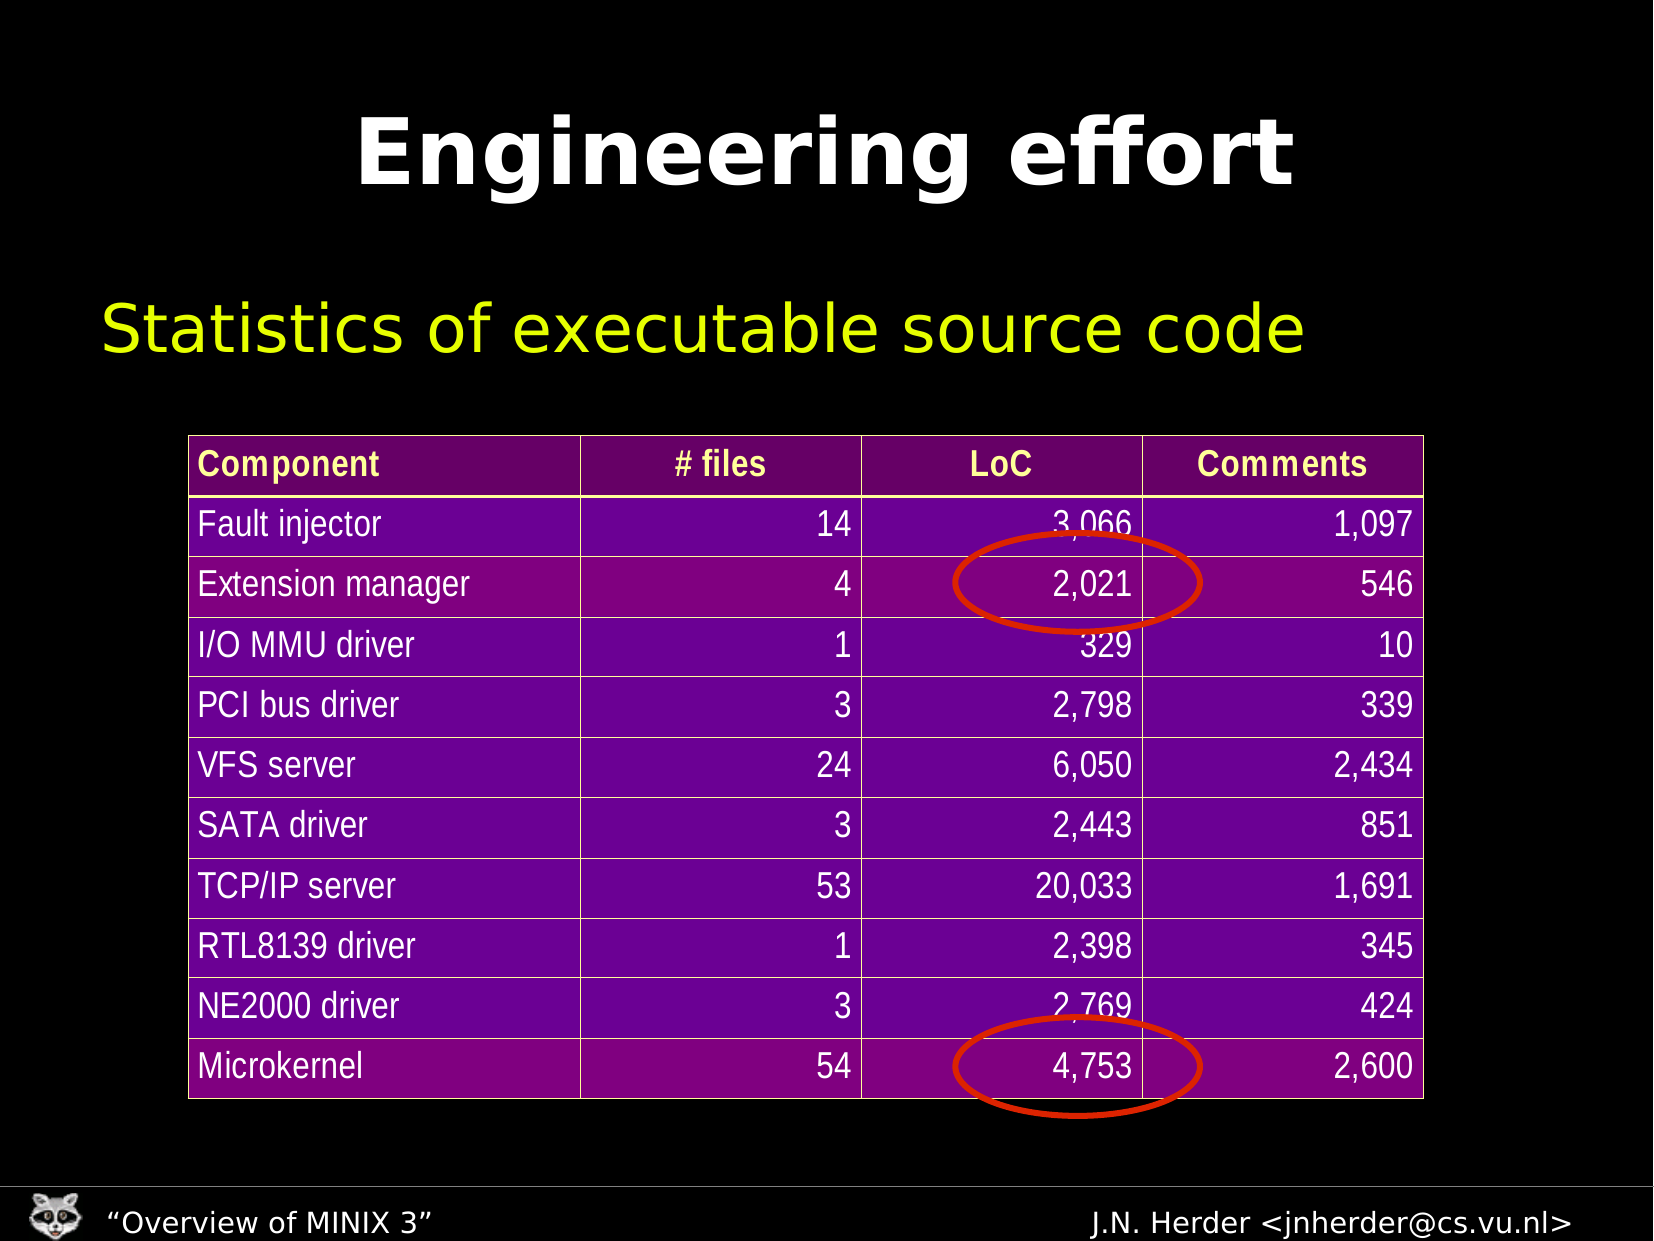

# Engineering effort
Statistics of executable source code